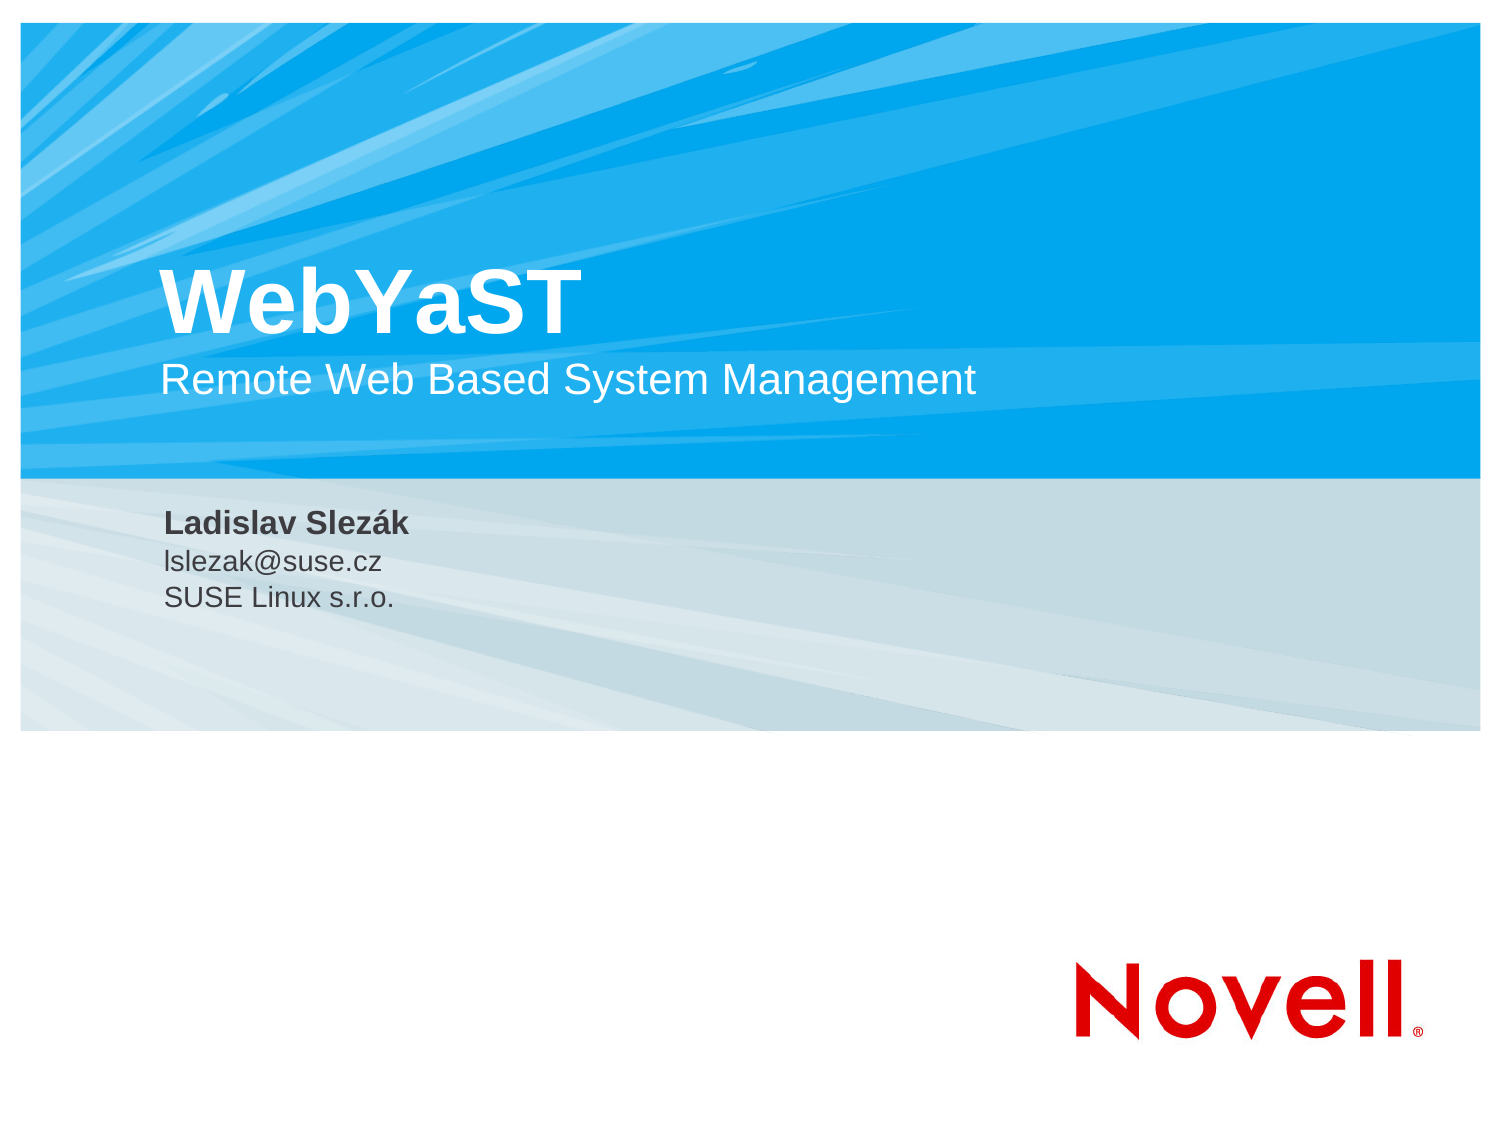

# WebYaST Remote Web Based System Management
Ladislav Slezák
lslezak@suse.cz
SUSE Linux s.r.o.